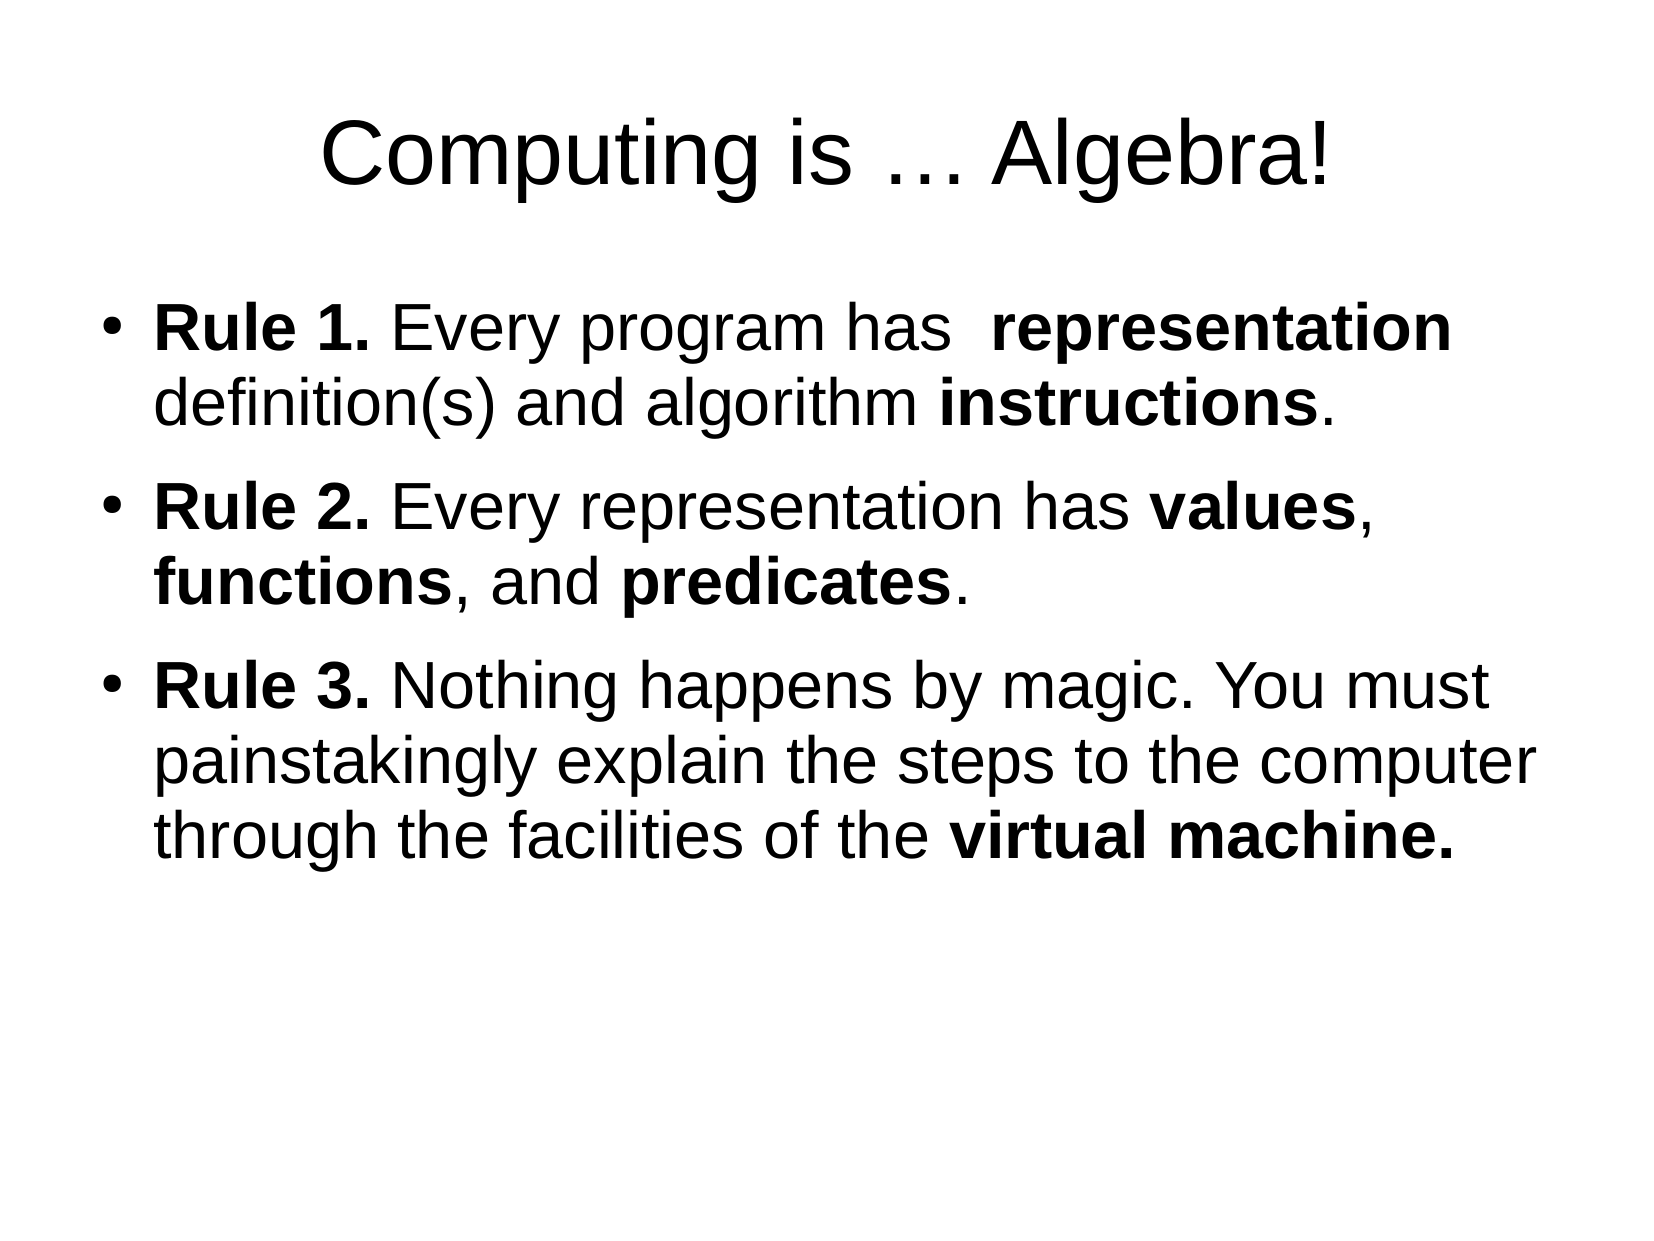

# Computing is … Algebra!
Rule 1. Every program has representation definition(s) and algorithm instructions.
Rule 2. Every representation has values, functions, and predicates.
Rule 3. Nothing happens by magic. You must painstakingly explain the steps to the computer through the facilities of the virtual machine.